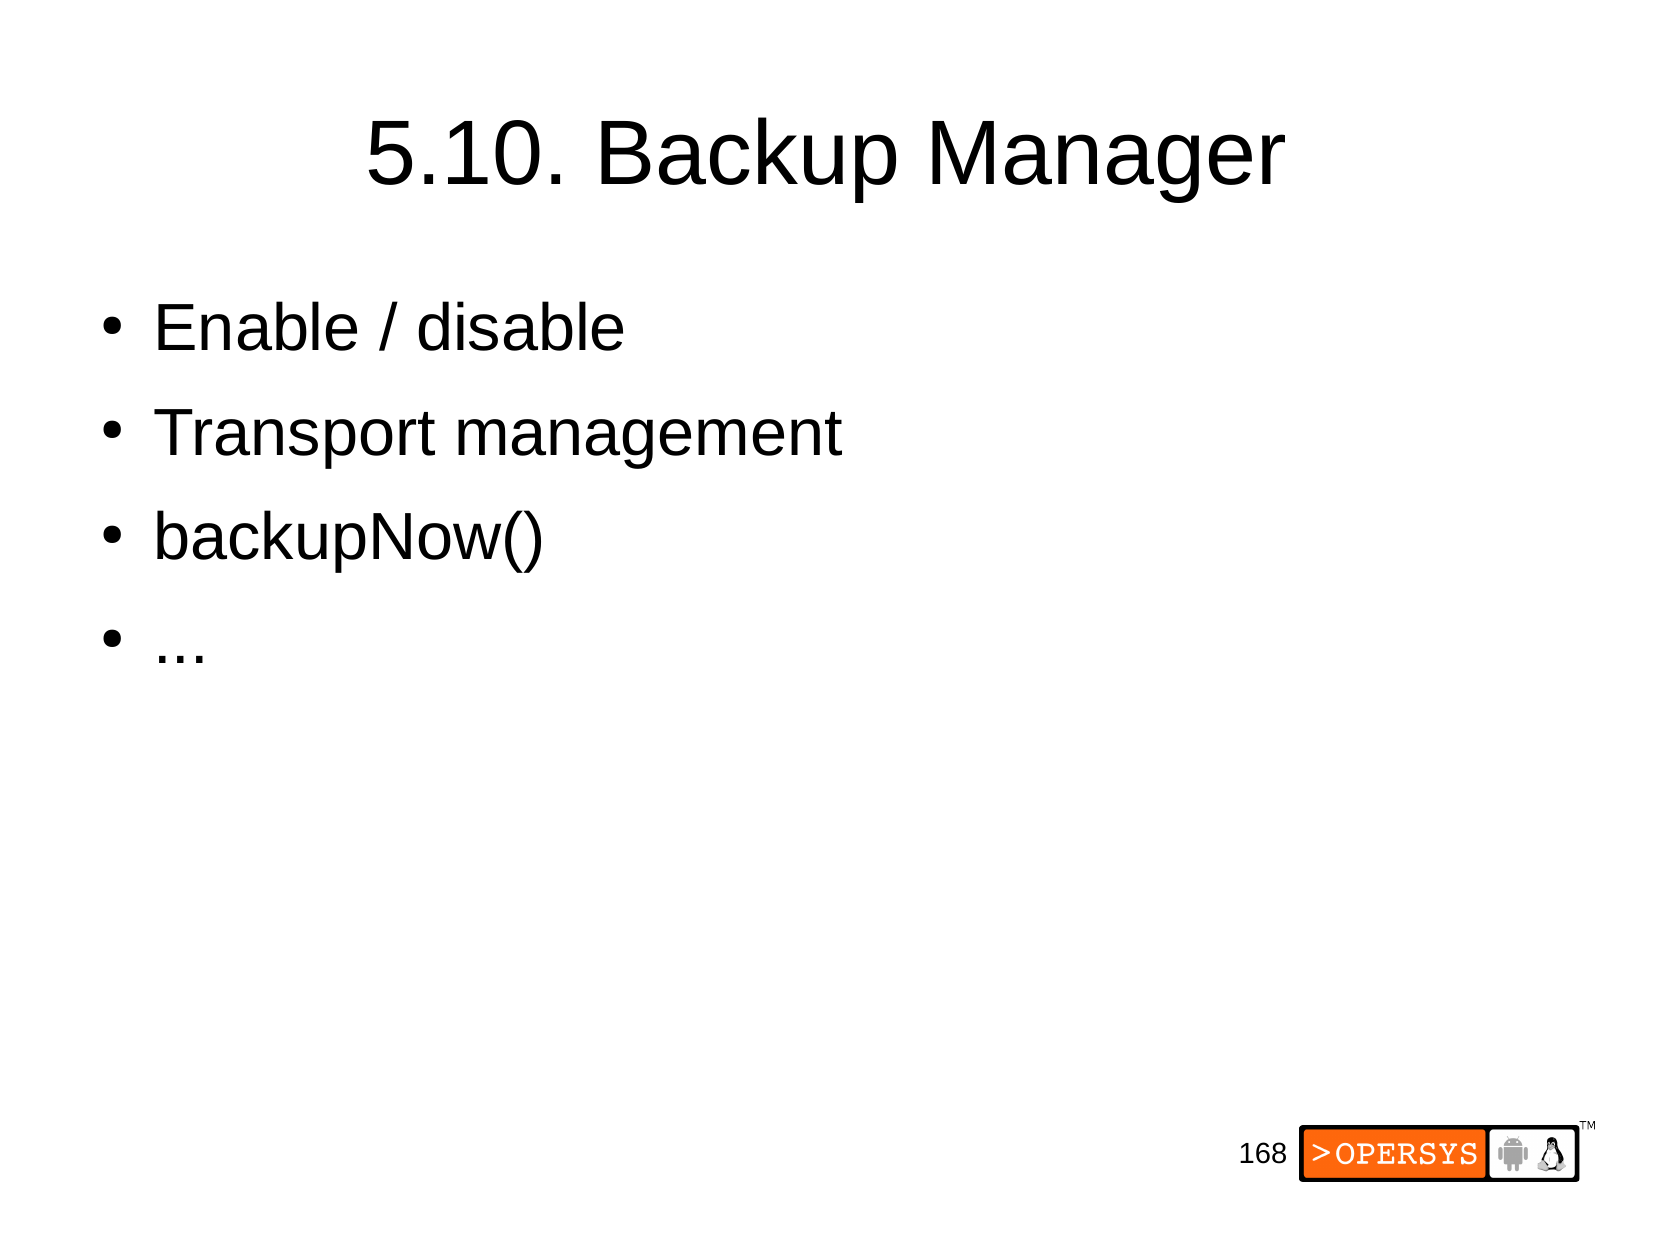

# 5.10. Backup Manager
Enable / disable
Transport management
backupNow()
...